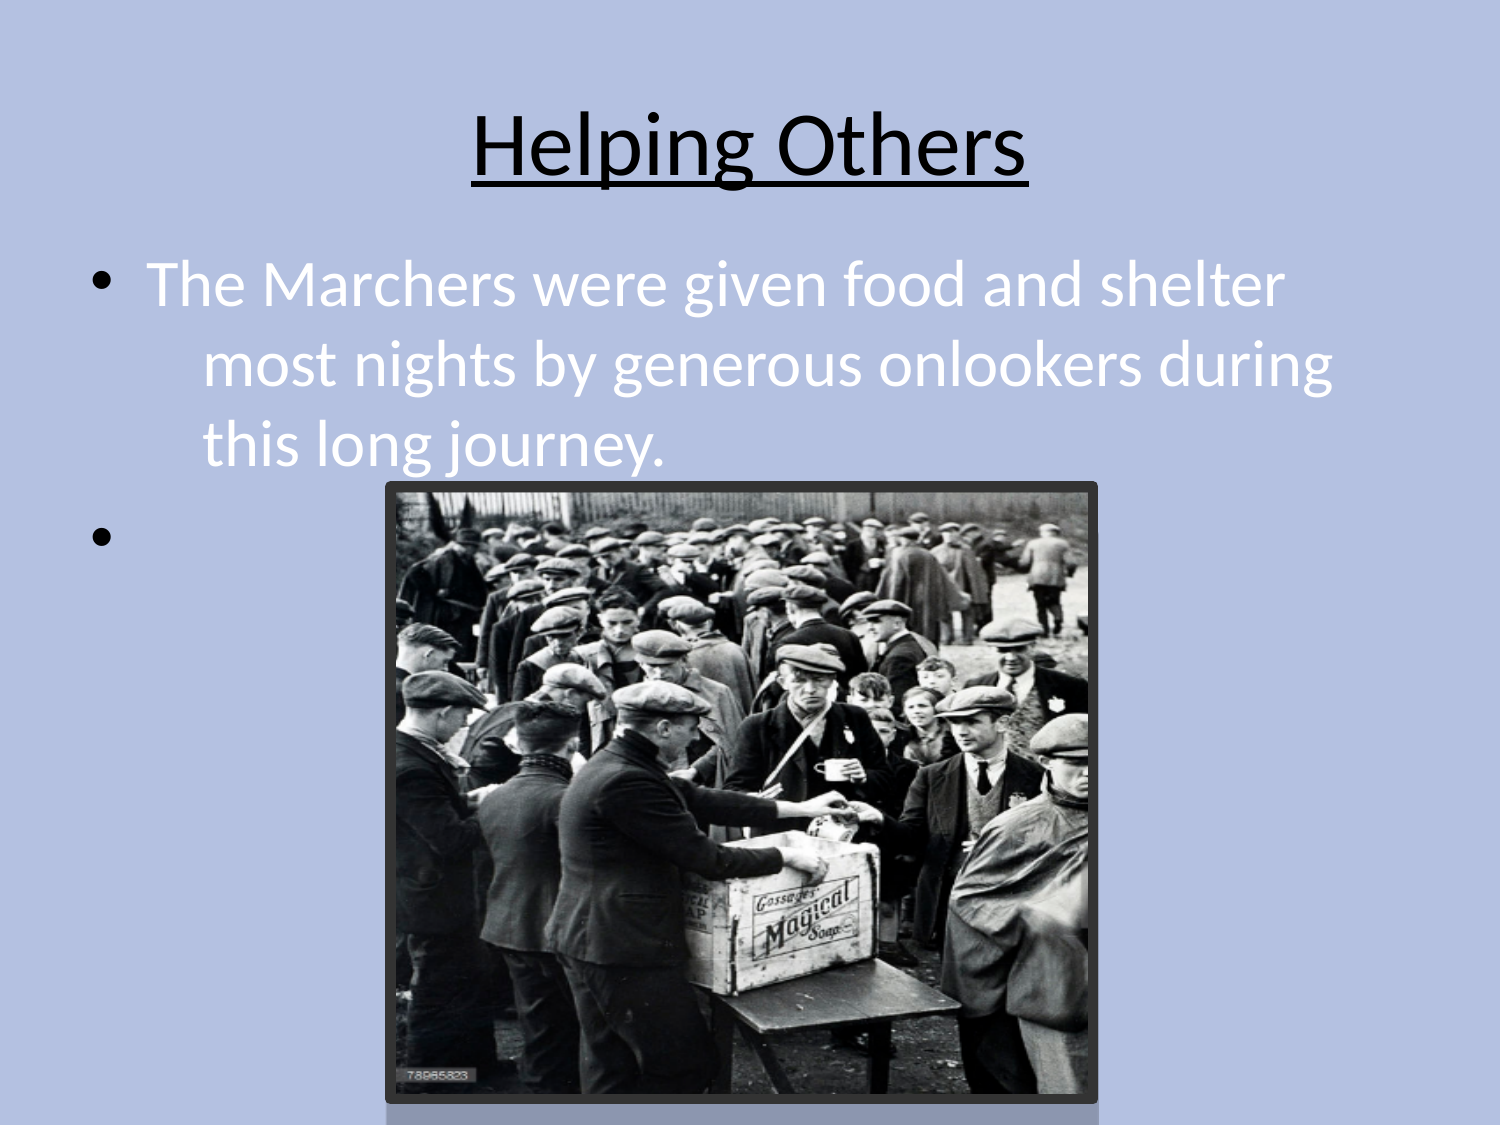

# Helping Others
The Marchers were given food and shelter most nights by generous onlookers during this long journey.